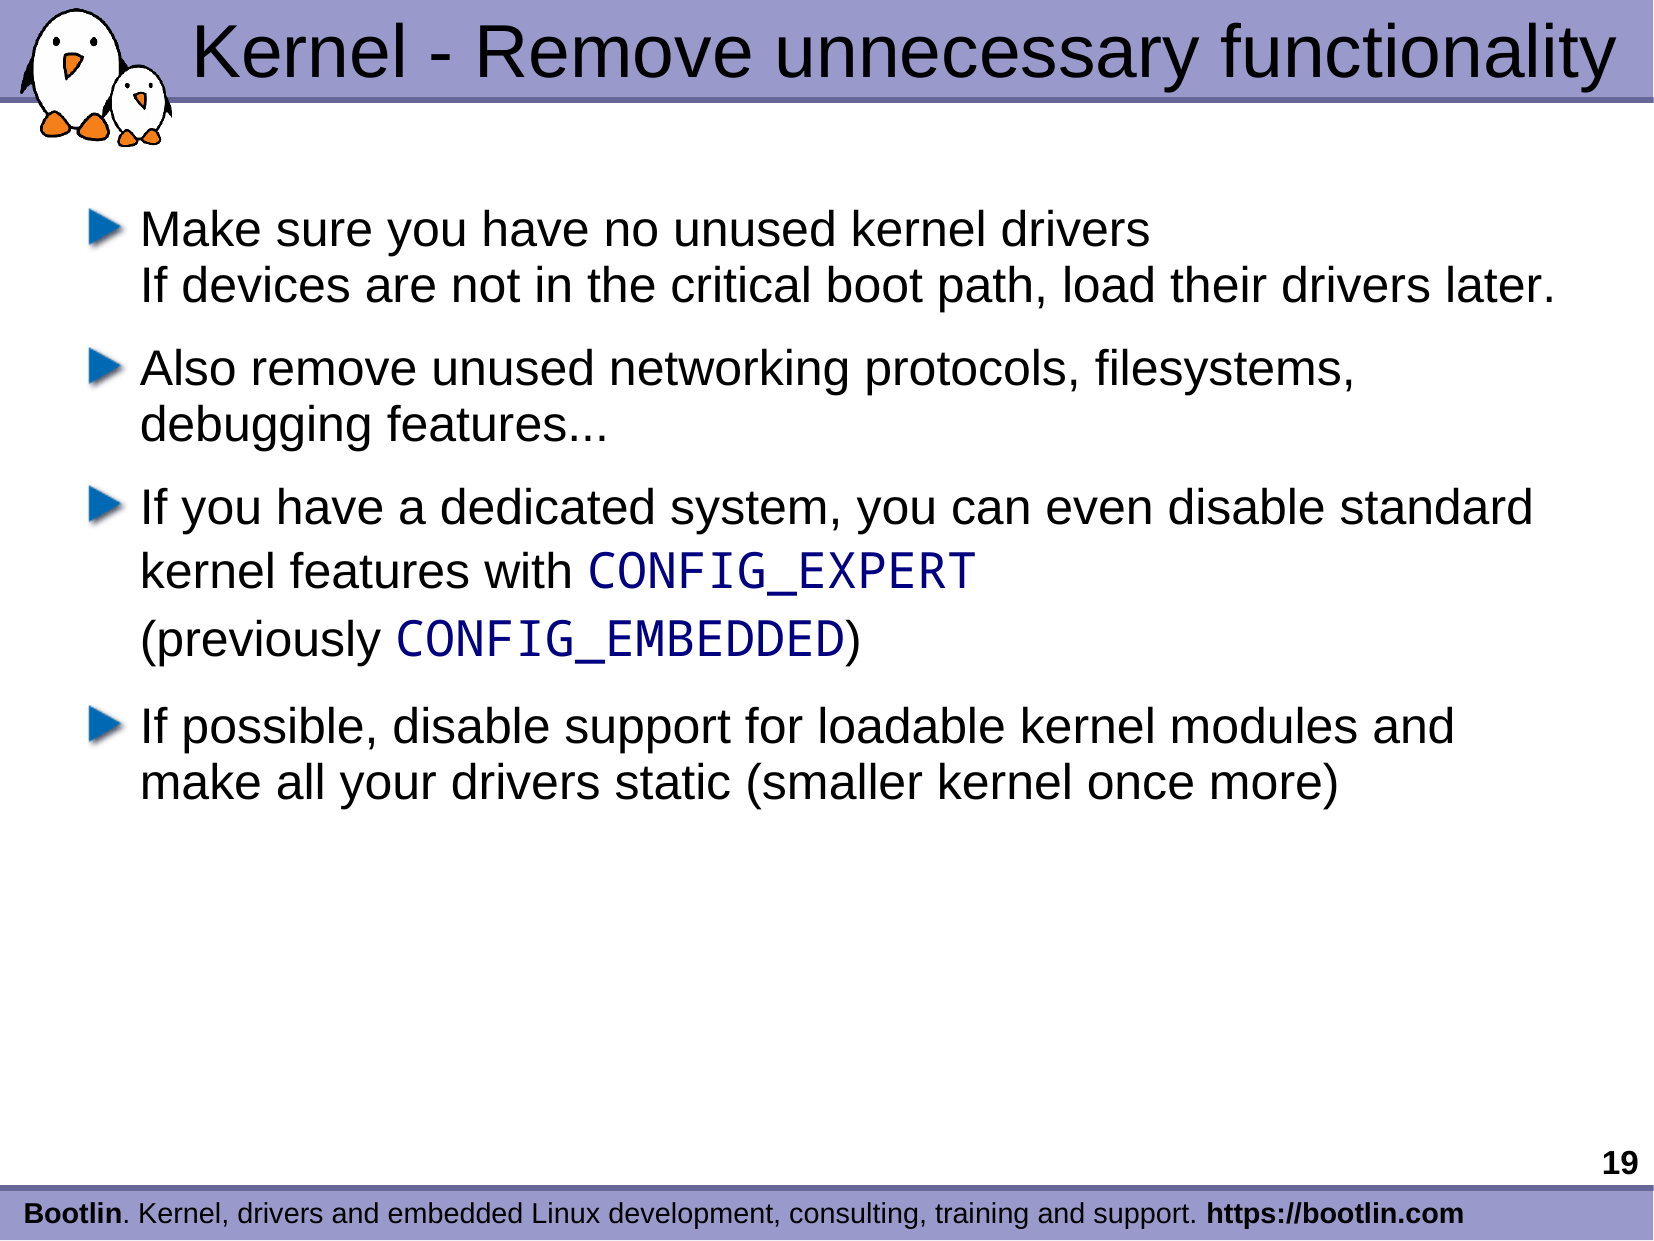

# Kernel - Remove unnecessary functionality
Make sure you have no unused kernel drivers
If devices are not in the critical boot path, load their drivers later.
Also remove unused networking protocols, filesystems, debugging features...
If you have a dedicated system, you can even disable standard kernel features with CONFIG_EXPERT
(previously CONFIG_EMBEDDED)
If possible, disable support for loadable kernel modules and make all your drivers static (smaller kernel once more)